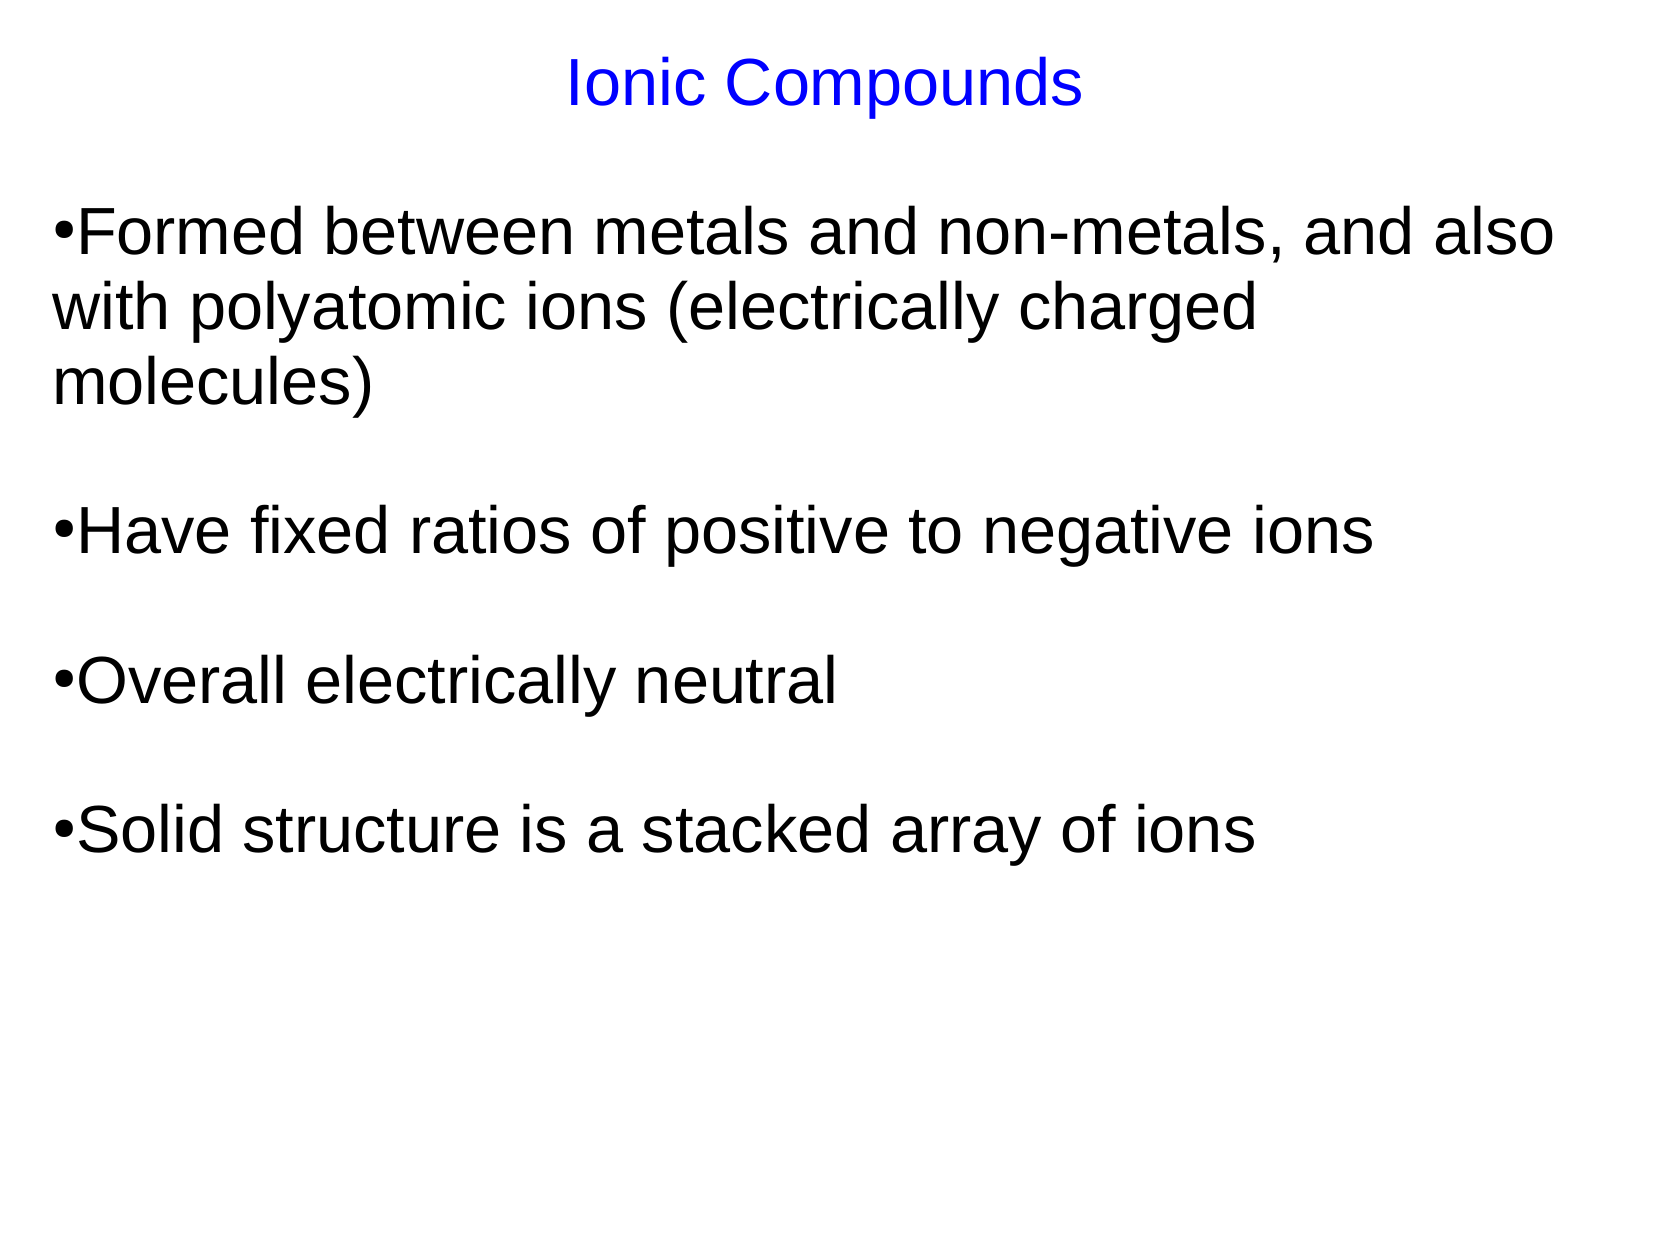

Ionic Compounds
Formed between metals and non-metals, and also with polyatomic ions (electrically charged molecules)
Have fixed ratios of positive to negative ions
Overall electrically neutral
Solid structure is a stacked array of ions